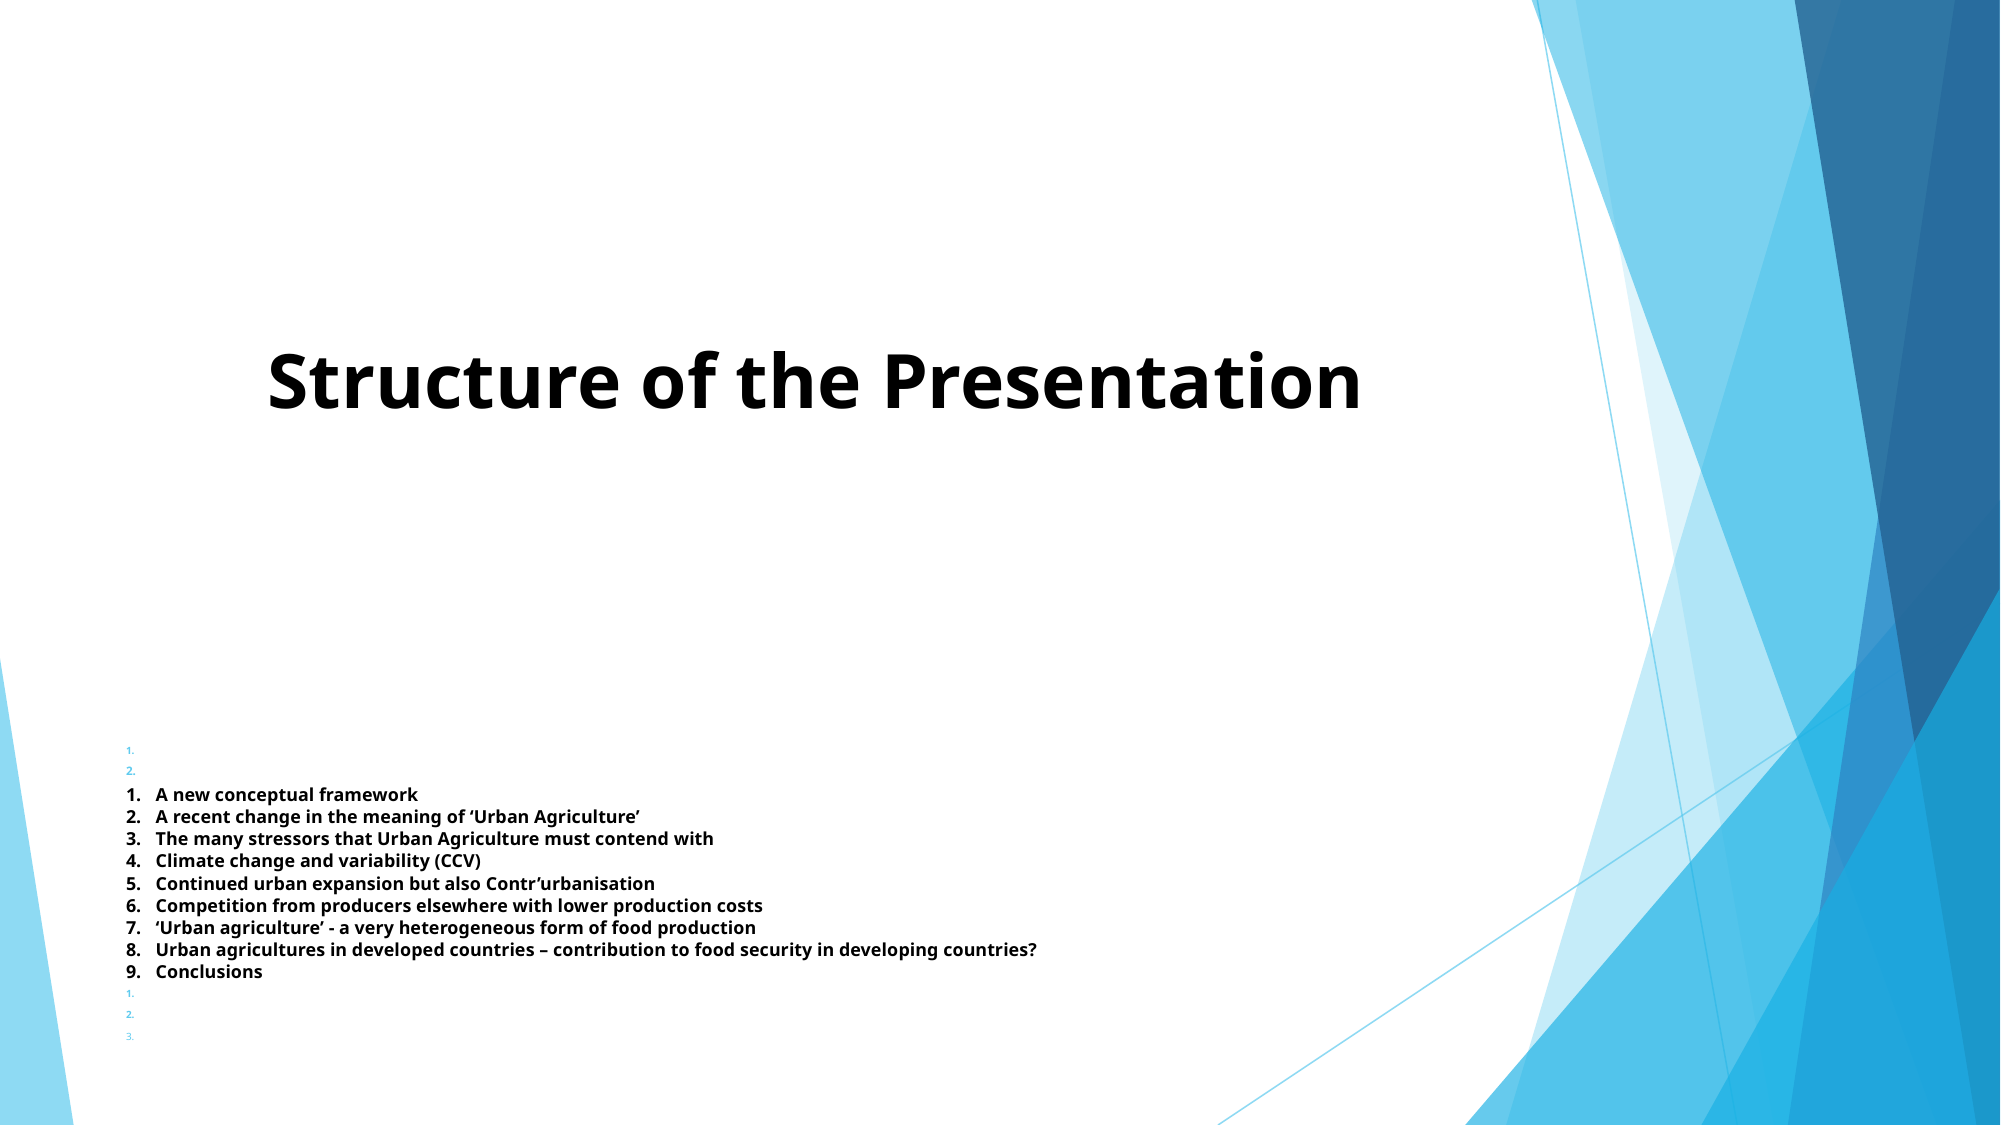

# Structure of the Presentation
1. A new conceptual framework
2. A recent change in the meaning of ‘Urban Agriculture’
3. The many stressors that Urban Agriculture must contend with
4. Climate change and variability (CCV)
5. Continued urban expansion but also Contr’urbanisation
6. Competition from producers elsewhere with lower production costs
7. ‘Urban agriculture’ - a very heterogeneous form of food production
8. Urban agricultures in developed countries – contribution to food security in developing countries?
9. Conclusions